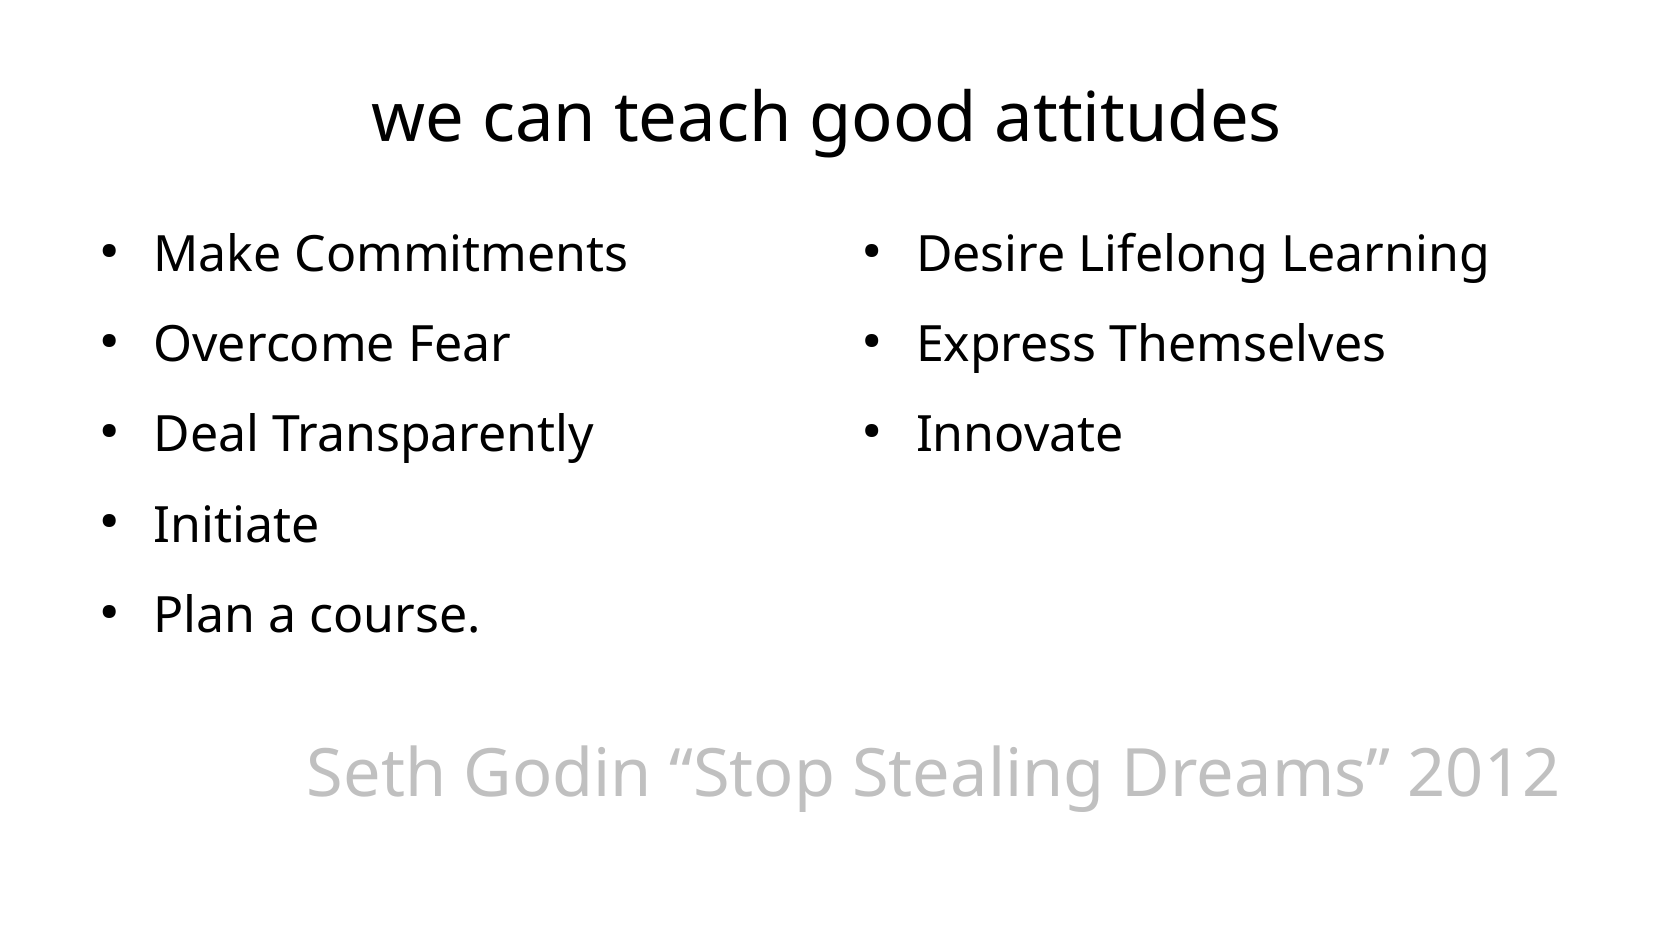

# we can teach good attitudes
Make Commitments
Overcome Fear
Deal Transparently
Initiate
Plan a course.
Desire Lifelong Learning
Express Themselves
Innovate
Seth Godin “Stop Stealing Dreams” 2012